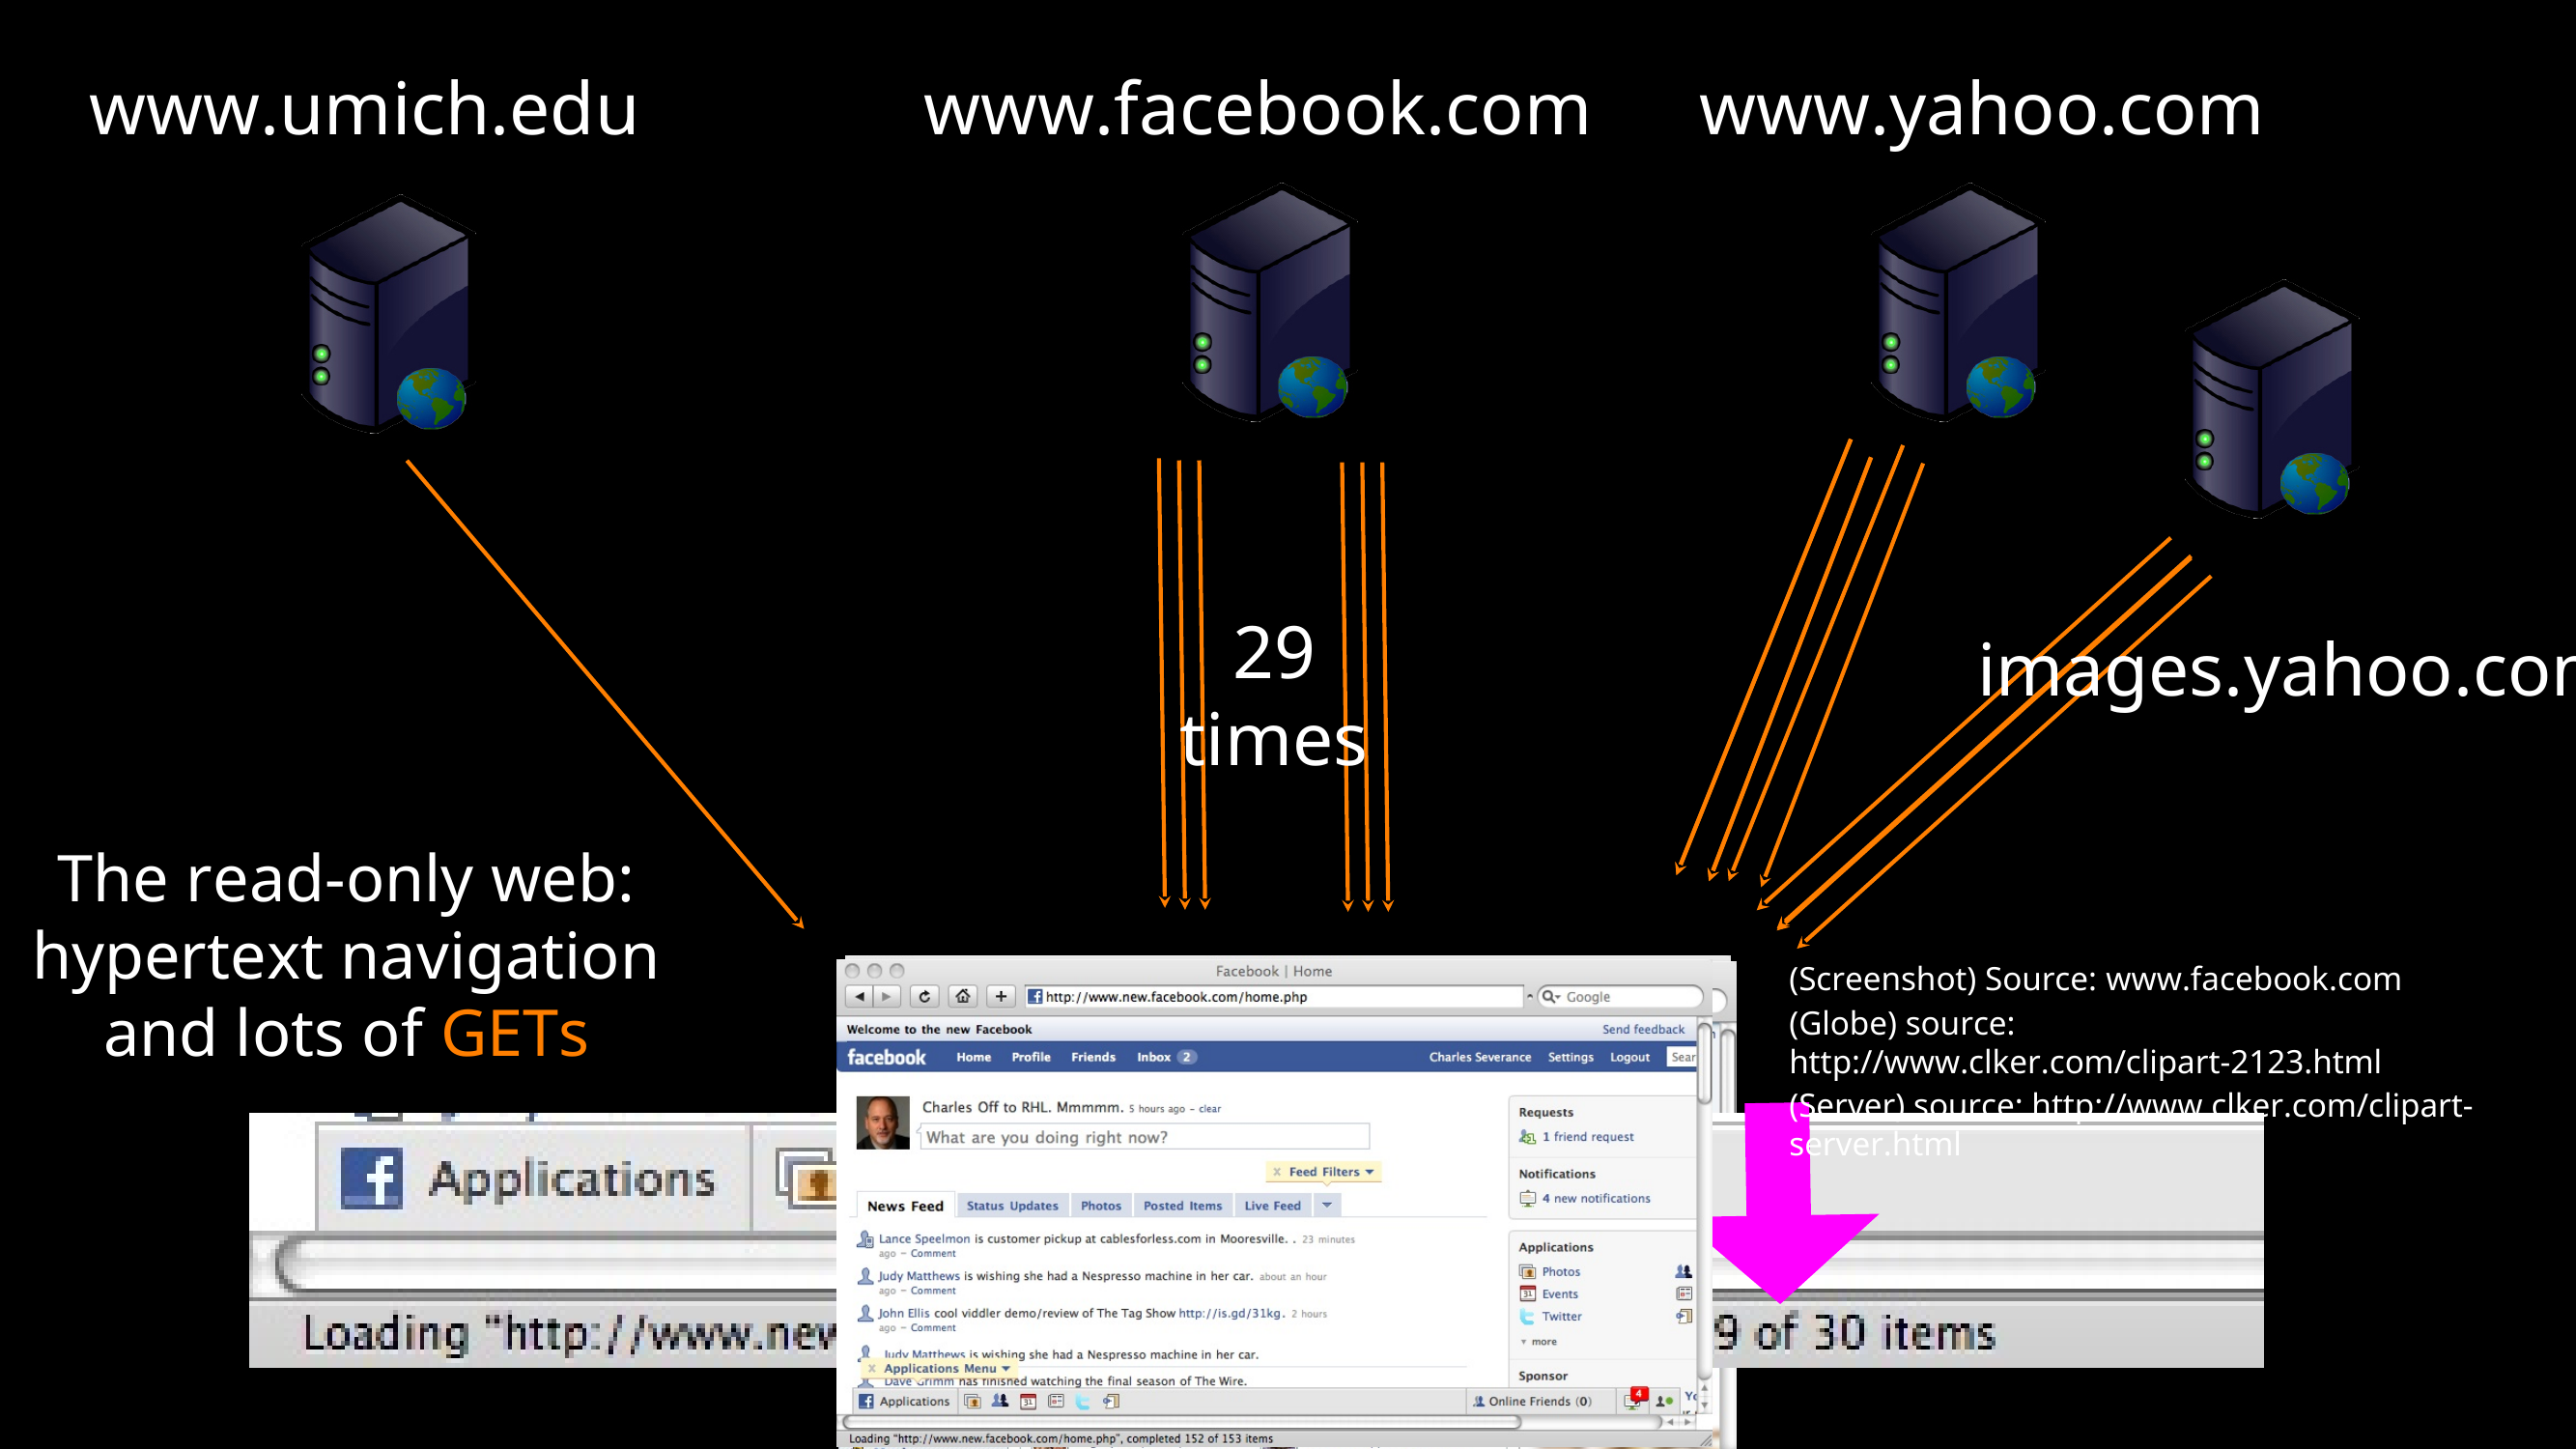

www.umich.edu
www.facebook.com
www.yahoo.com
29
times
images.yahoo.com
The read-only web: hypertext navigation and lots of GETs
(Screenshot) Source: www.facebook.com
(Globe) source: http://www.clker.com/clipart-2123.html
(Server) source: http://www.clker.com/clipart-server.html